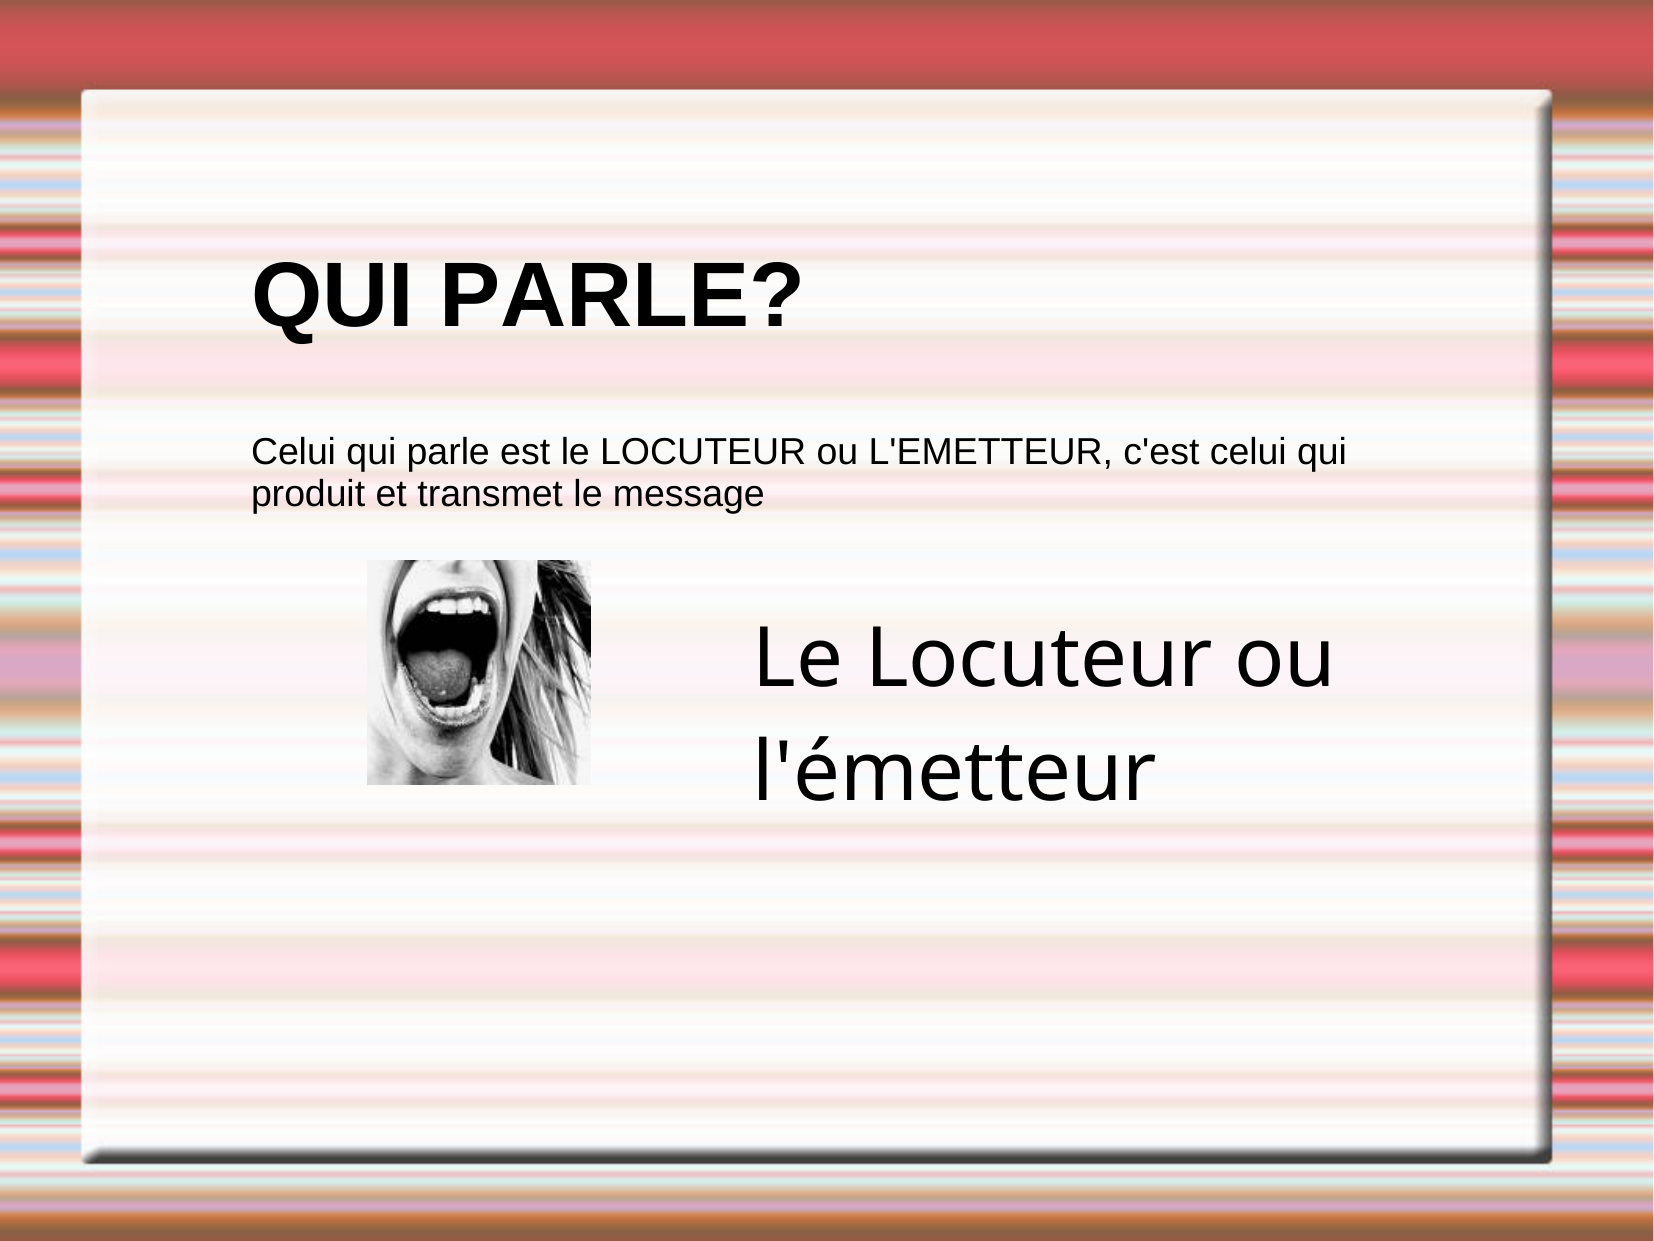

QUI PARLE?
Celui qui parle est le LOCUTEUR ou L'EMETTEUR, c'est celui qui produit et transmet le message
Le Locuteur ou l'émetteur